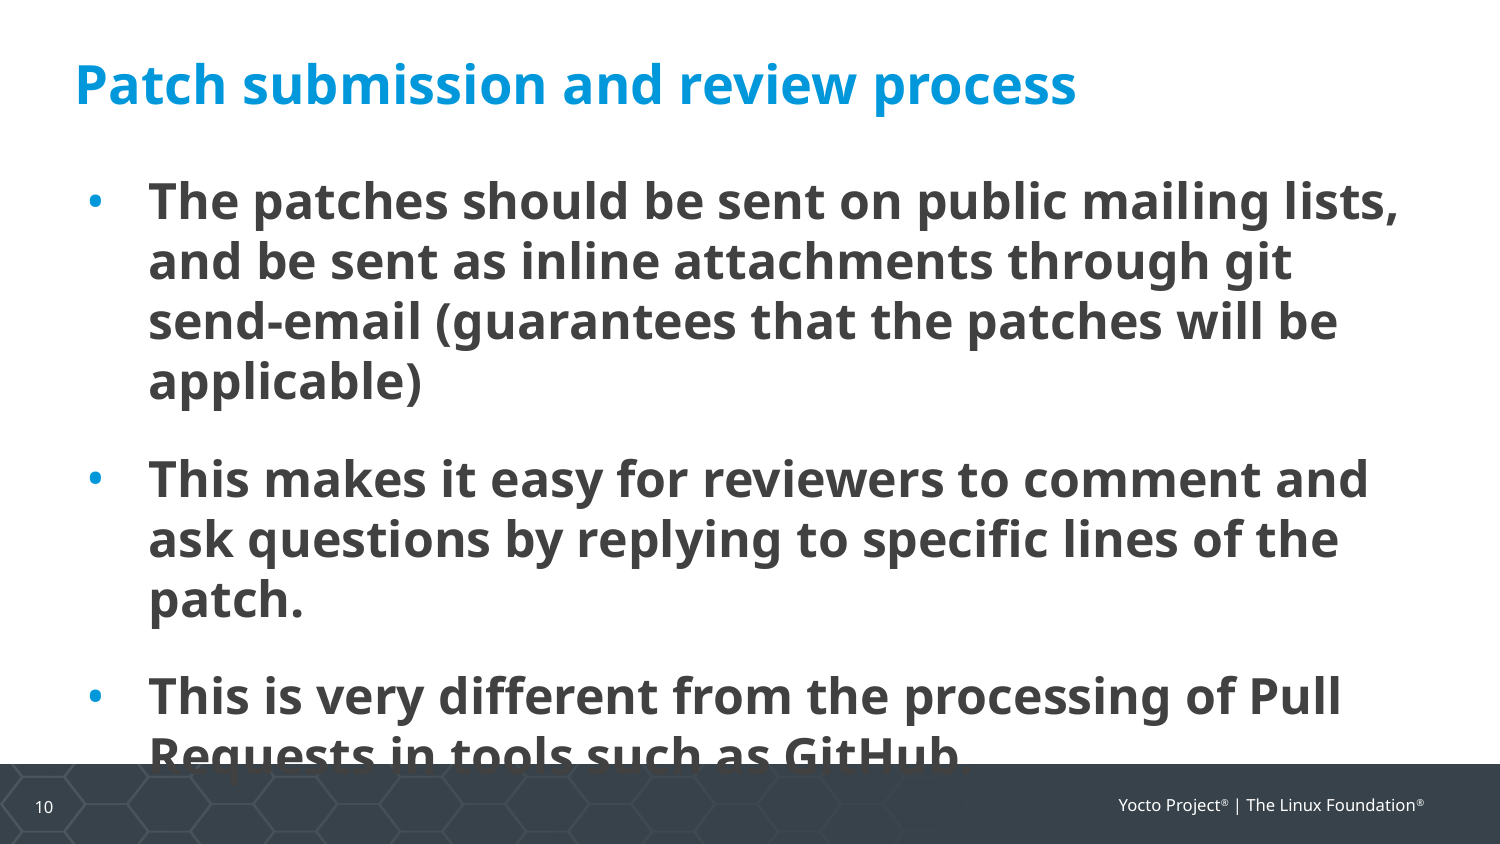

# Patch submission and review process
The patches should be sent on public mailing lists, and be sent as inline attachments through git send-email (guarantees that the patches will be applicable)
This makes it easy for reviewers to comment and ask questions by replying to specific lines of the patch.
This is very different from the processing of Pull Requests in tools such as GitHub.